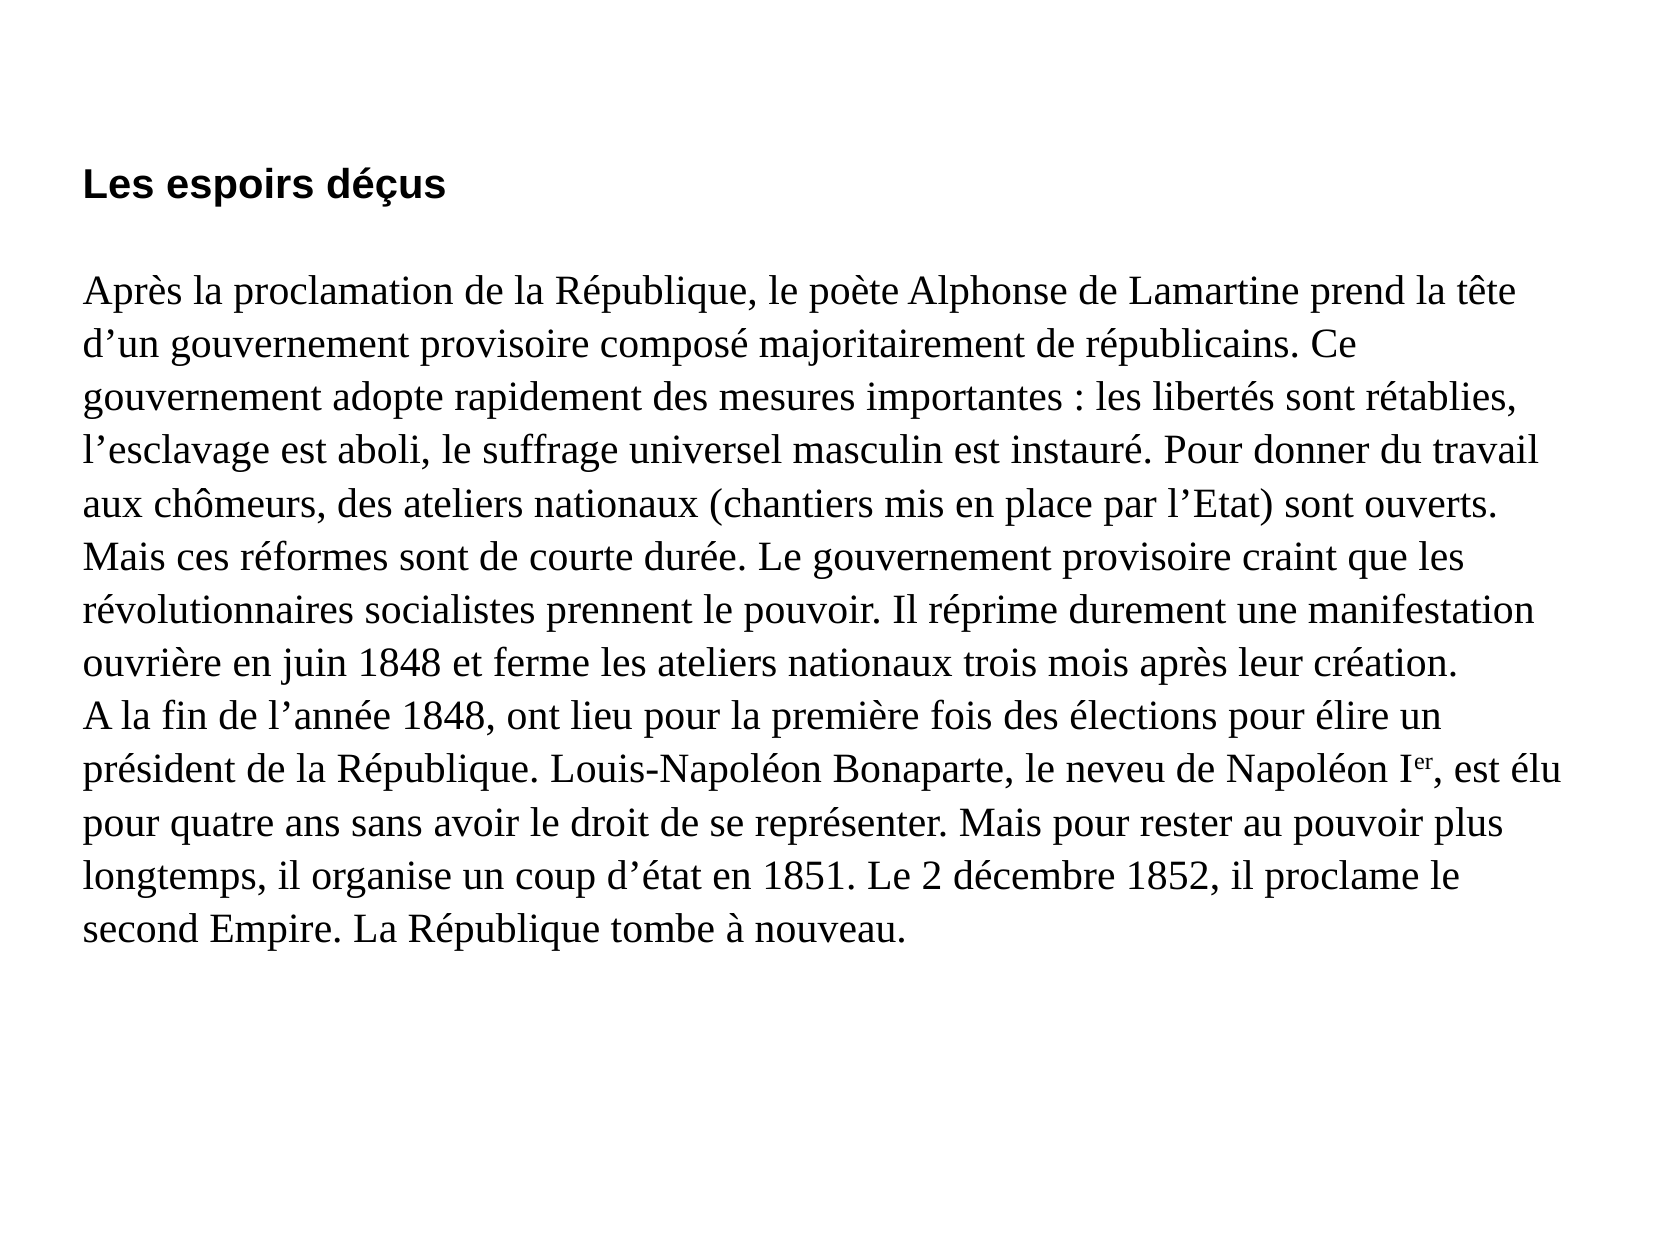

# Les espoirs déçus
Après la proclamation de la République, le poète Alphonse de Lamartine prend la tête d’un gouvernement provisoire composé majoritairement de républicains. Ce gouvernement adopte rapidement des mesures importantes : les libertés sont rétablies, l’esclavage est aboli, le suffrage universel masculin est instauré. Pour donner du travail aux chômeurs, des ateliers nationaux (chantiers mis en place par l’Etat) sont ouverts. Mais ces réformes sont de courte durée. Le gouvernement provisoire craint que les révolutionnaires socialistes prennent le pouvoir. Il réprime durement une manifestation ouvrière en juin 1848 et ferme les ateliers nationaux trois mois après leur création.
A la fin de l’année 1848, ont lieu pour la première fois des élections pour élire un président de la République. Louis-Napoléon Bonaparte, le neveu de Napoléon Ier, est élu pour quatre ans sans avoir le droit de se représenter. Mais pour rester au pouvoir plus longtemps, il organise un coup d’état en 1851. Le 2 décembre 1852, il proclame le second Empire. La République tombe à nouveau.